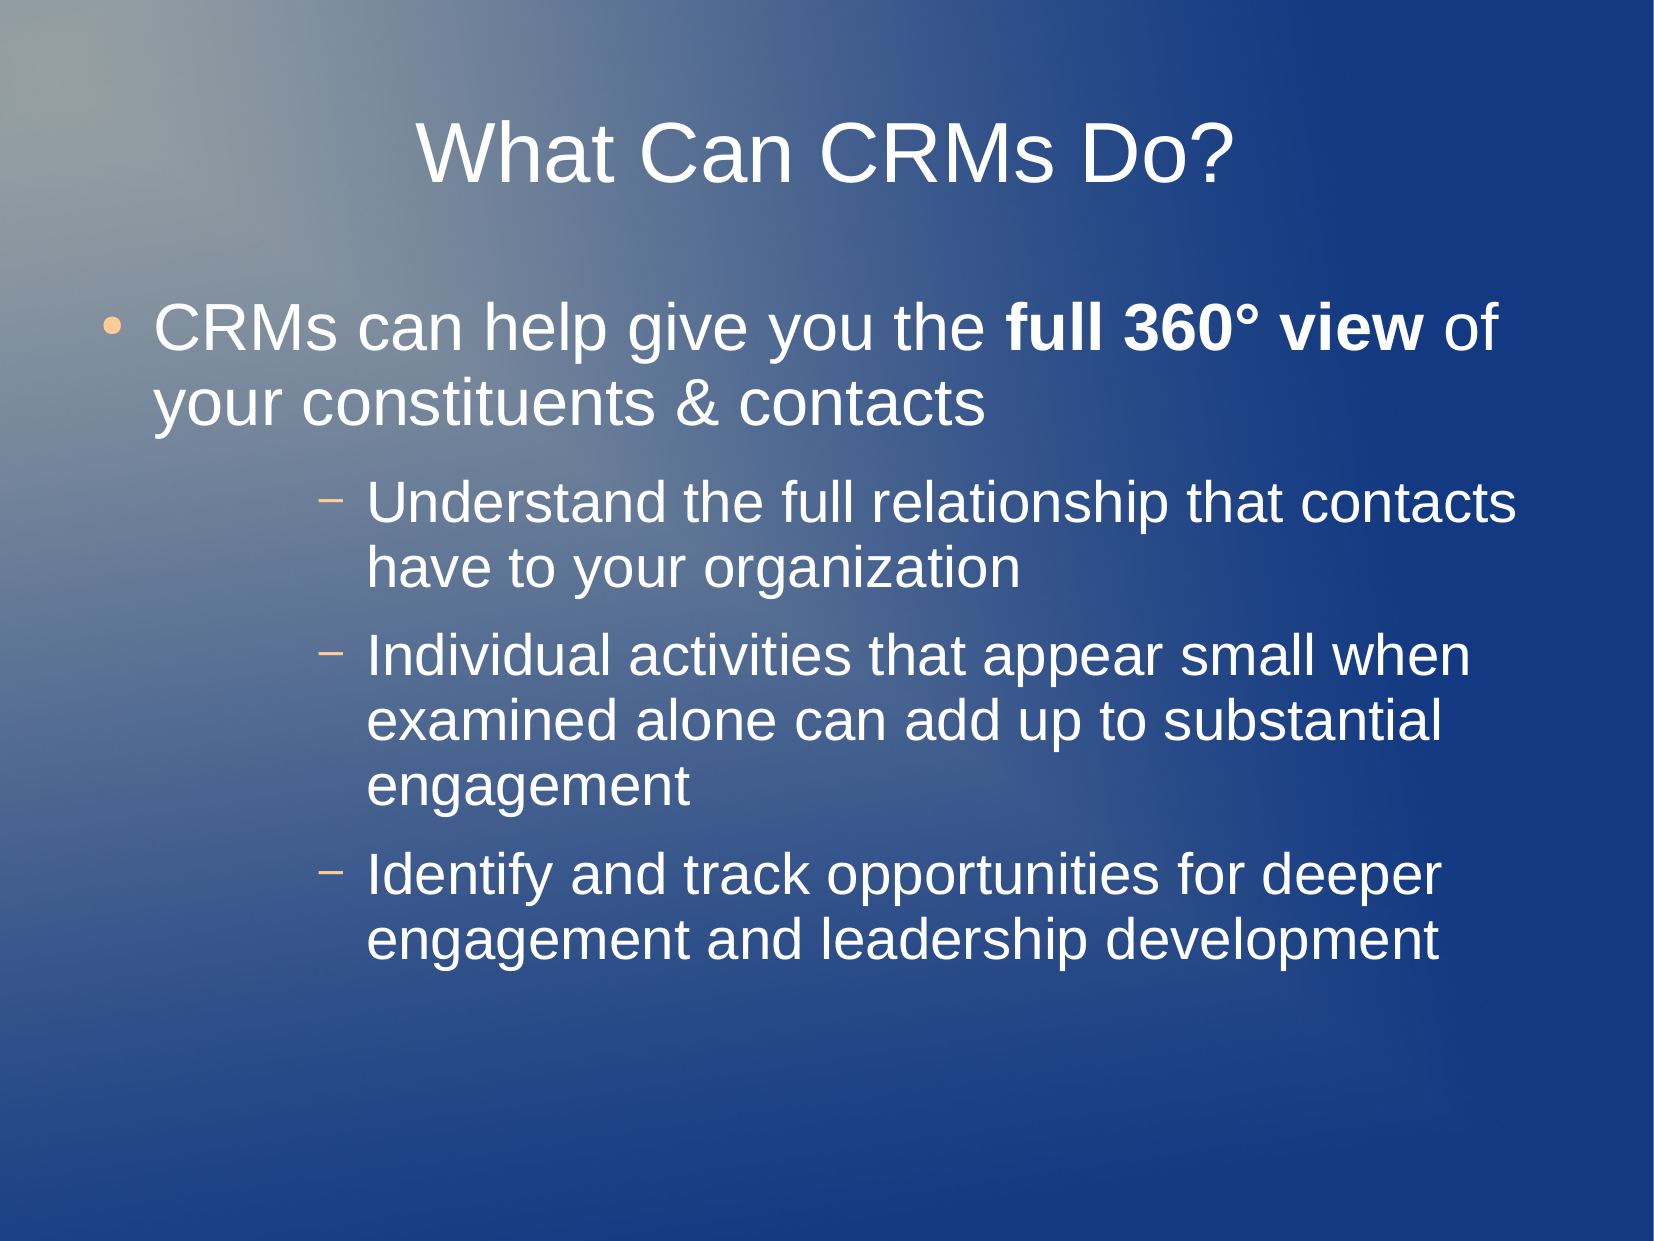

# What Can CRMs Do?
CRMs can help give you the full 360° view of your constituents & contacts
Understand the full relationship that contacts have to your organization
Individual activities that appear small when examined alone can add up to substantial engagement
Identify and track opportunities for deeper engagement and leadership development